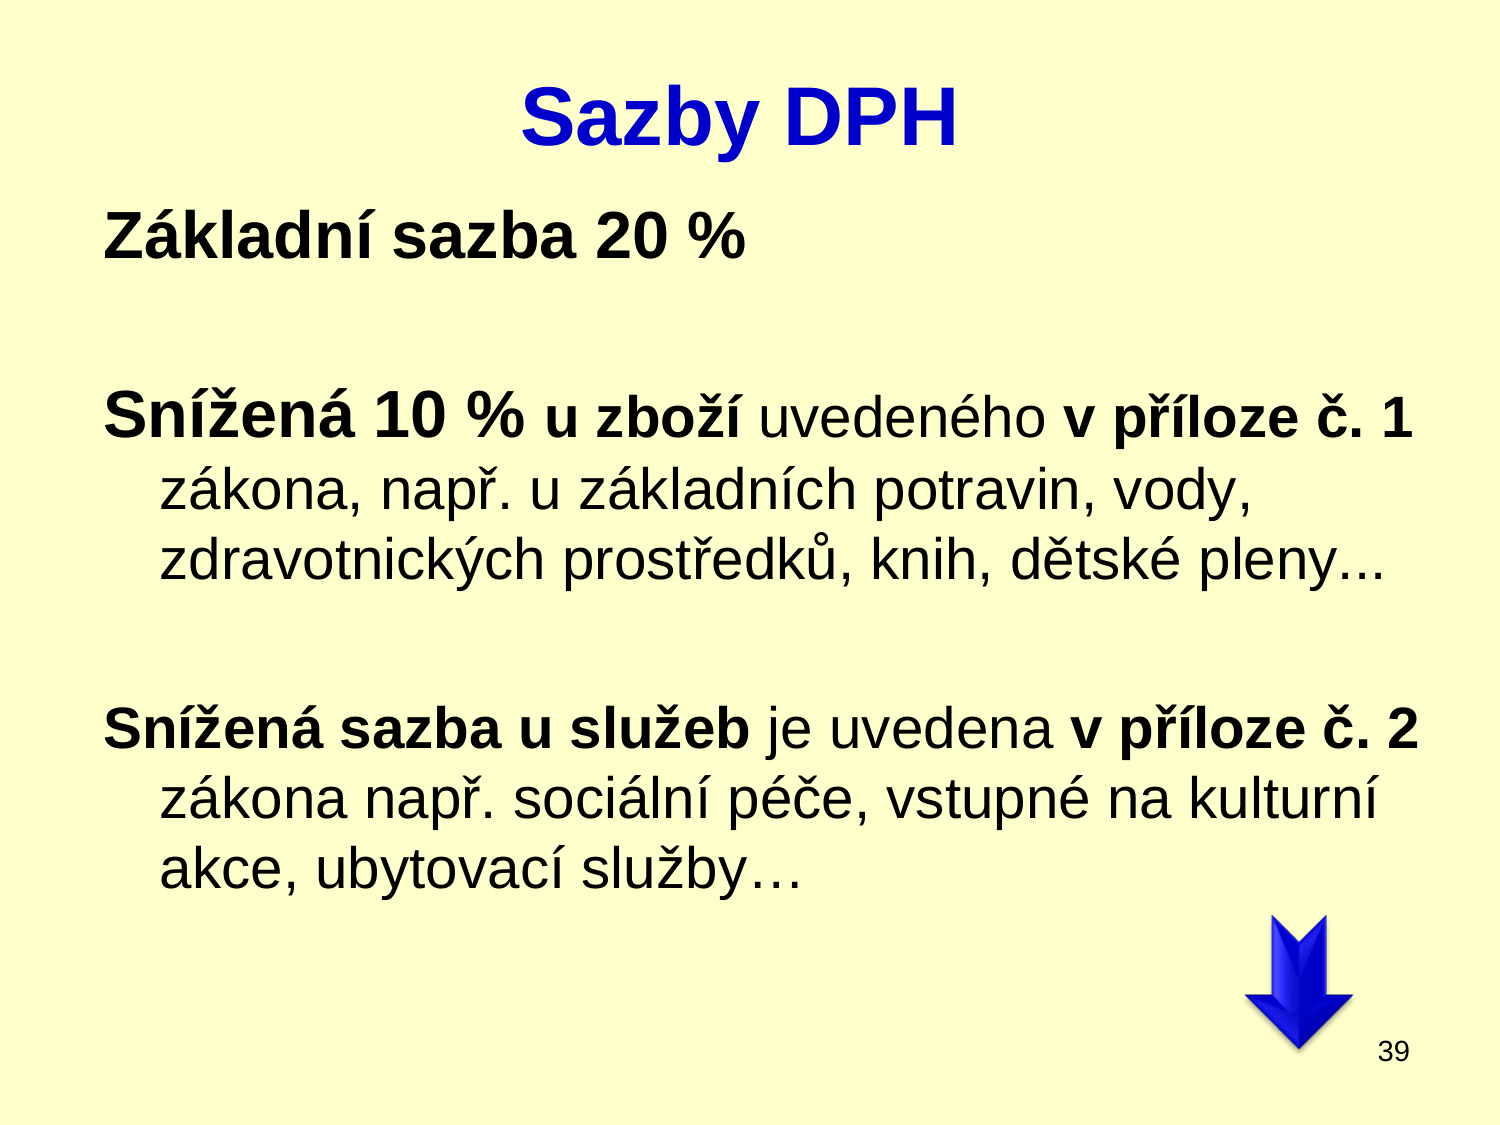

# Sazby DPH
Základní sazba 20 %
Snížená 10 % u zboží uvedeného v příloze č. 1 zákona, např. u základních potravin, vody, zdravotnických prostředků, knih, dětské pleny...
Snížená sazba u služeb je uvedena v příloze č. 2 zákona např. sociální péče, vstupné na kulturní akce, ubytovací služby…